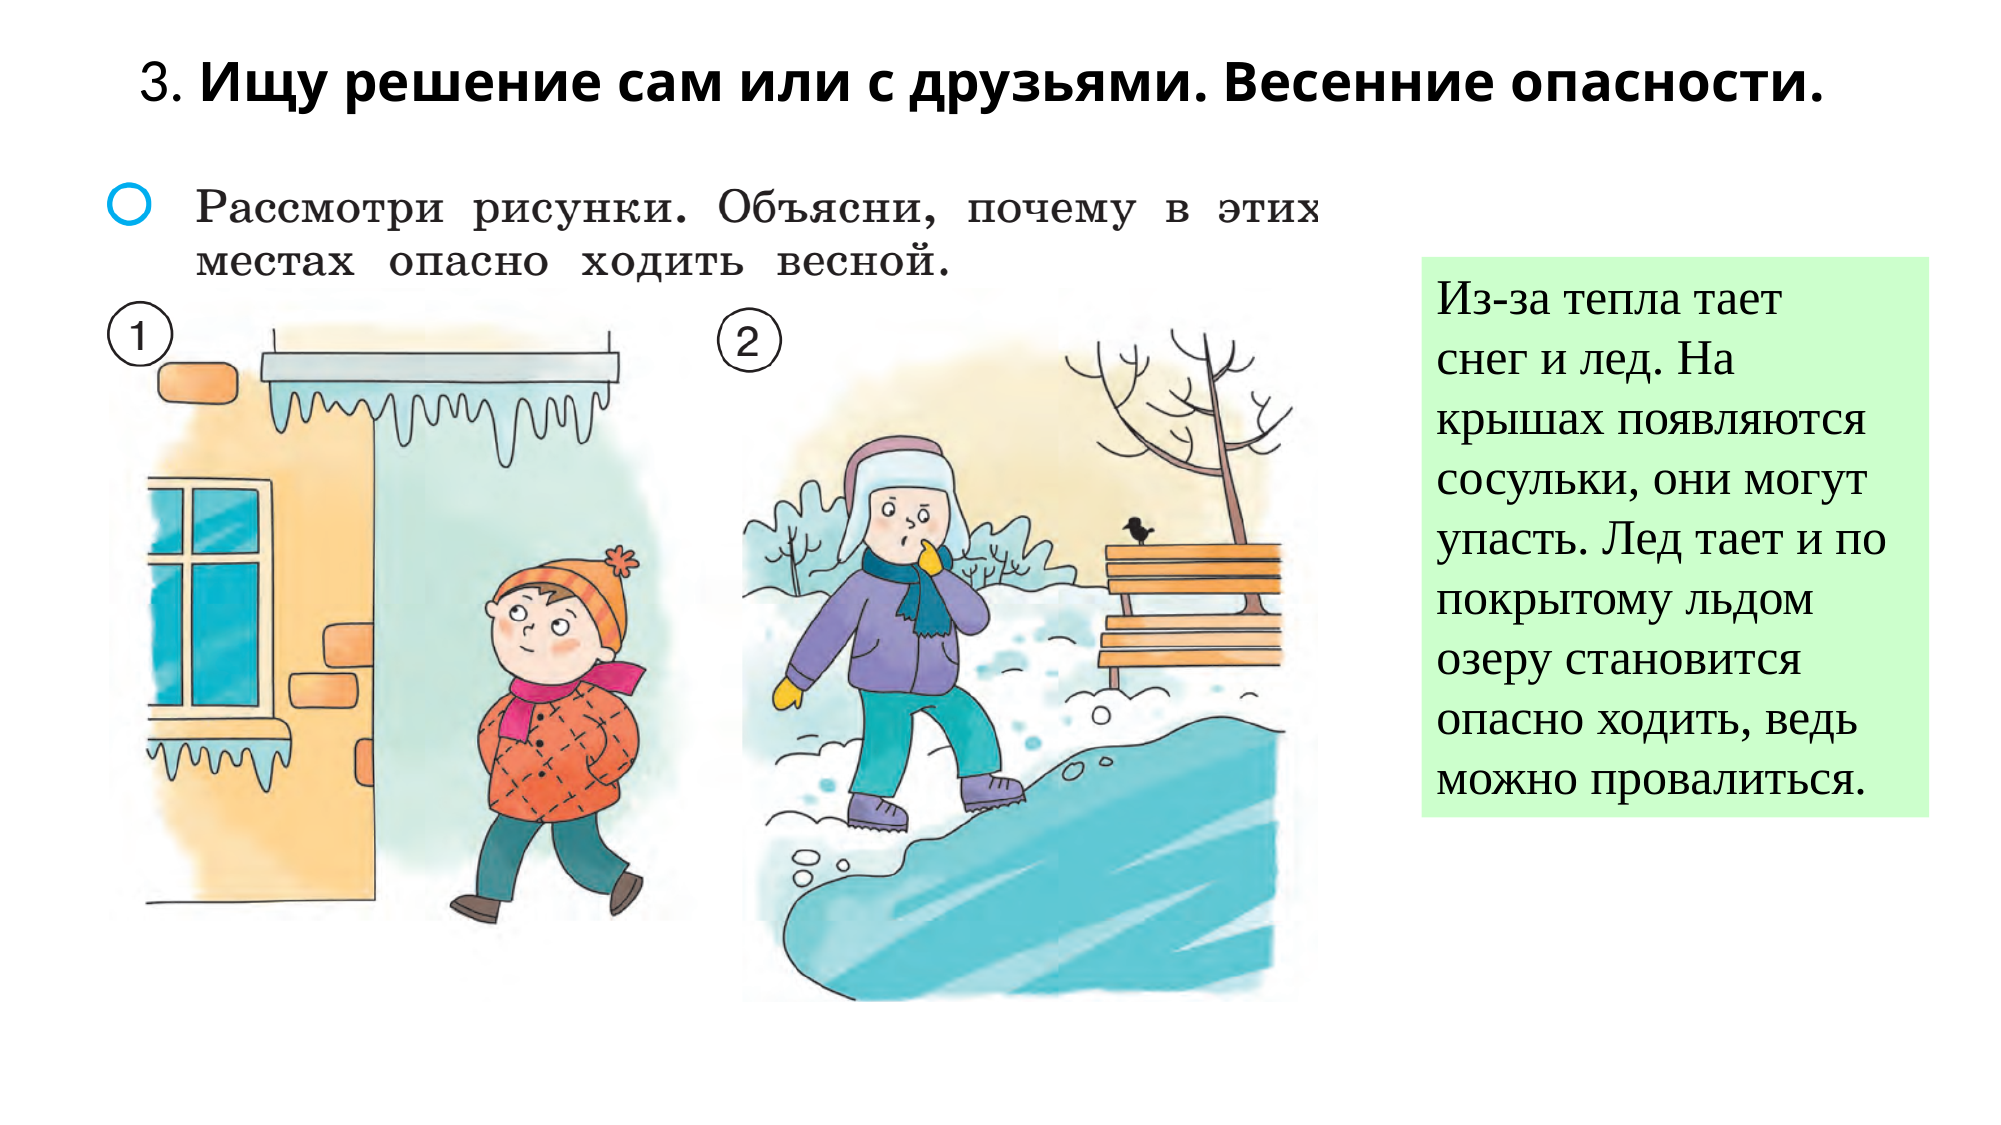

# 3. Ищу решение сам или с друзьями. Весенние опасности.
Из­-за тепла тает
снег и лед. На крышах появляются сосульки, они могут
упасть. Лед тает и по покрытому льдом озеру становится
опасно ходить, ведь можно провалиться.